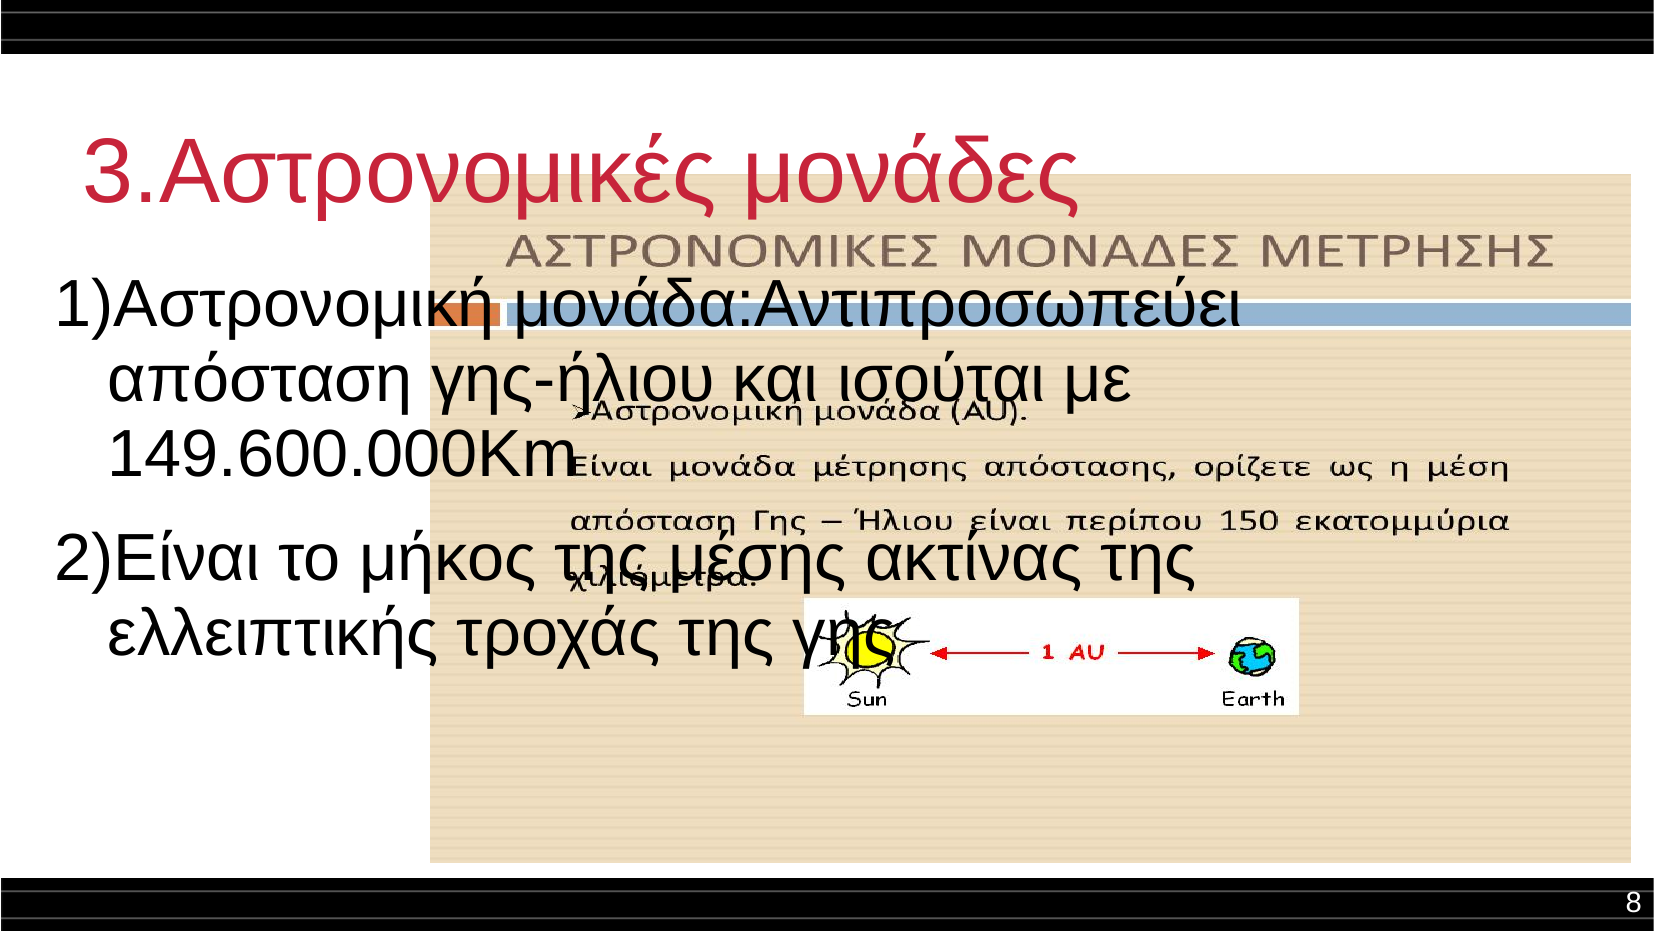

# 3.Αστρονομικές μονάδες
Αστρονομική μονάδα:Αντιπροσωπεύει απόσταση γης-ήλιου και ισούται με 149.600.000Km
Είναι το μήκος της μέσης ακτίνας της ελλειπτικής τροχάς της γης